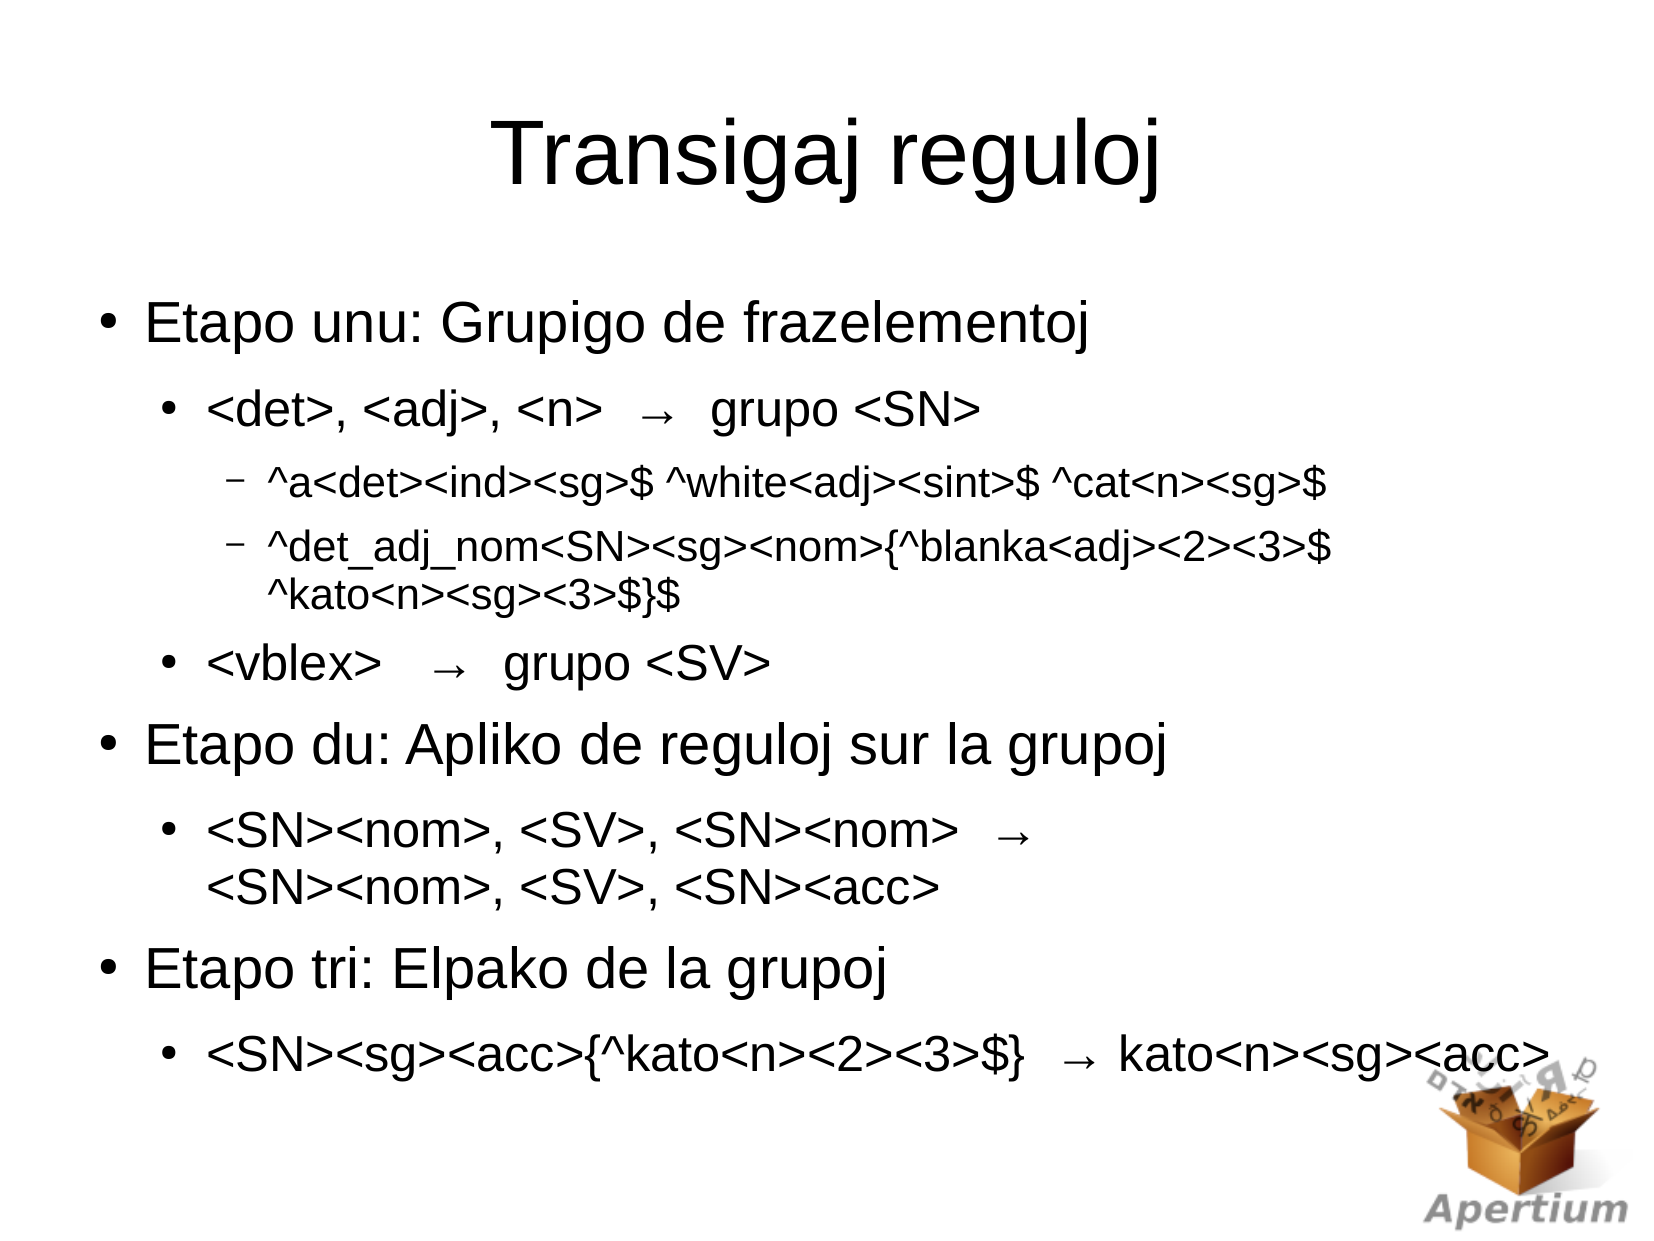

# Transigaj reguloj
Etapo unu: Grupigo de frazelementoj
<det>, <adj>, <n> → grupo <SN>
^a<det><ind><sg>$ ^white<adj><sint>$ ^cat<n><sg>$
^det_adj_nom<SN><sg><nom>{^blanka<adj><2><3>$ ^kato<n><sg><3>$}$
<vblex> → grupo <SV>
Etapo du: Apliko de reguloj sur la grupoj
<SN><nom>, <SV>, <SN><nom> →
<SN><nom>, <SV>, <SN><acc>
Etapo tri: Elpako de la grupoj
<SN><sg><acc>{^kato<n><2><3>$} → kato<n><sg><acc>